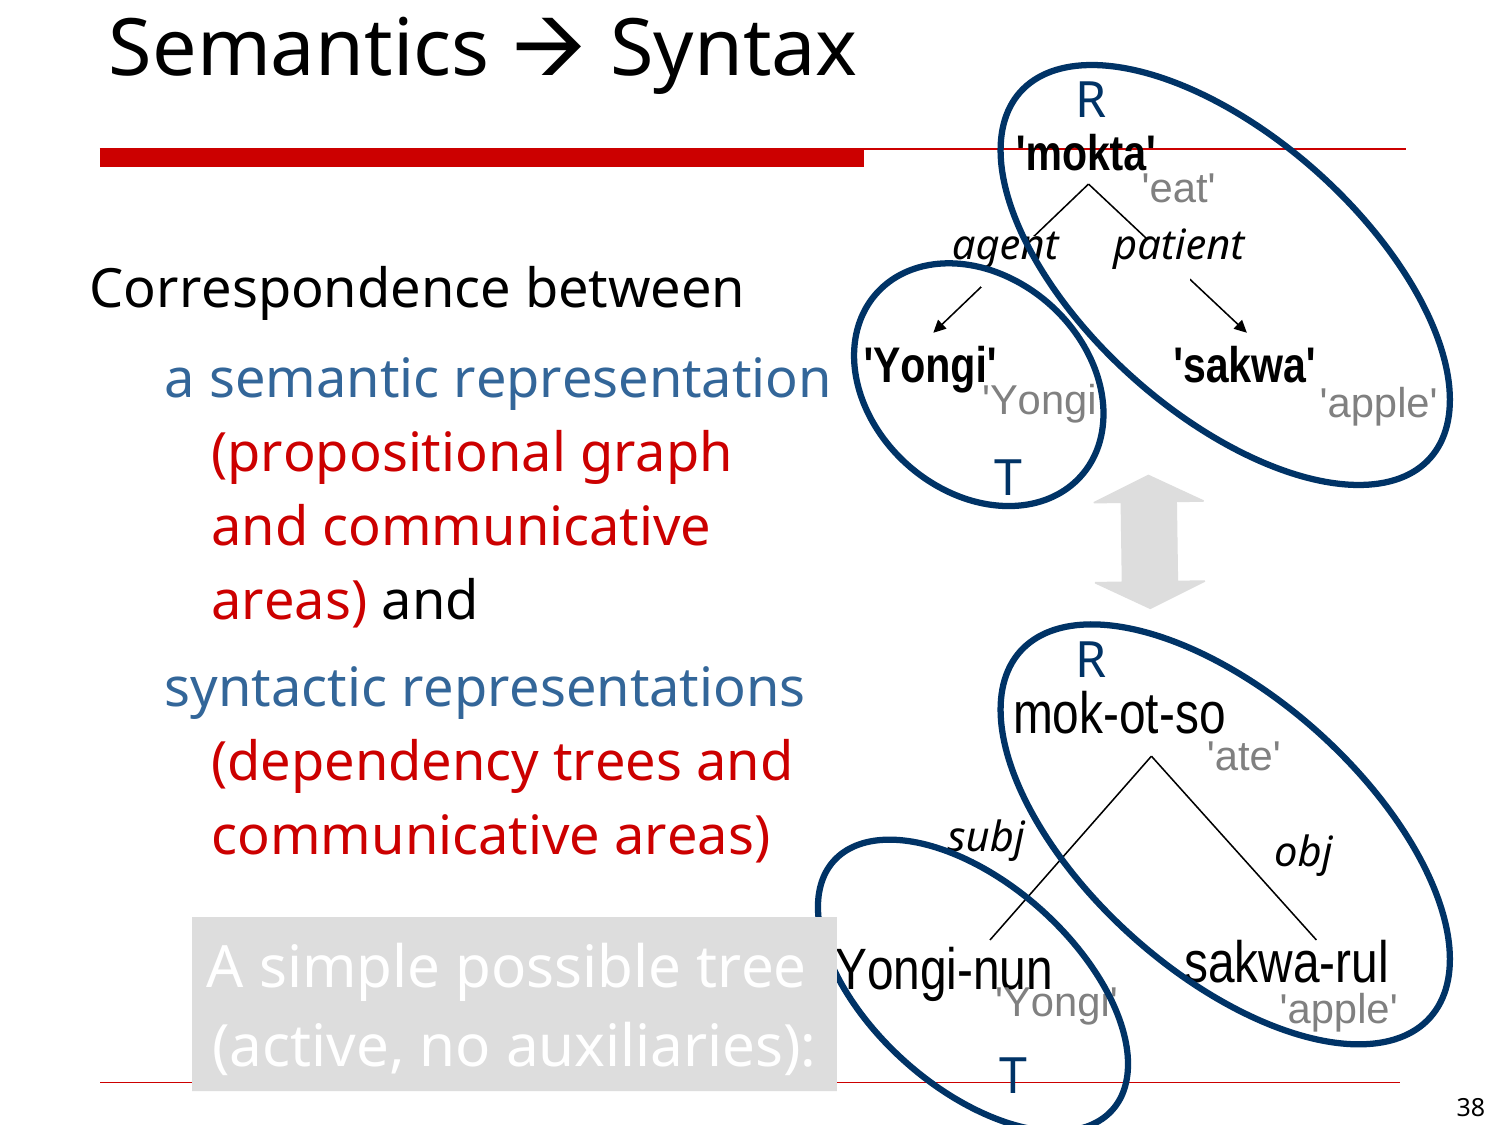

# Semantics  Syntax
R
'mokta'
'eat'
patient
agent
'Yongi'
'sakwa'
'Yongi'
'apple'
T
Correspondence between
a semantic representation (propositional graph and communicative areas) and
syntactic representations (dependency trees and communicative areas)
R
mok-ot-so
'ate'
subj
obj
sakwa-rul
Yongi-nun
'Yongi'
'apple'
T
A simple possible tree
(active, no auxiliaries):
38